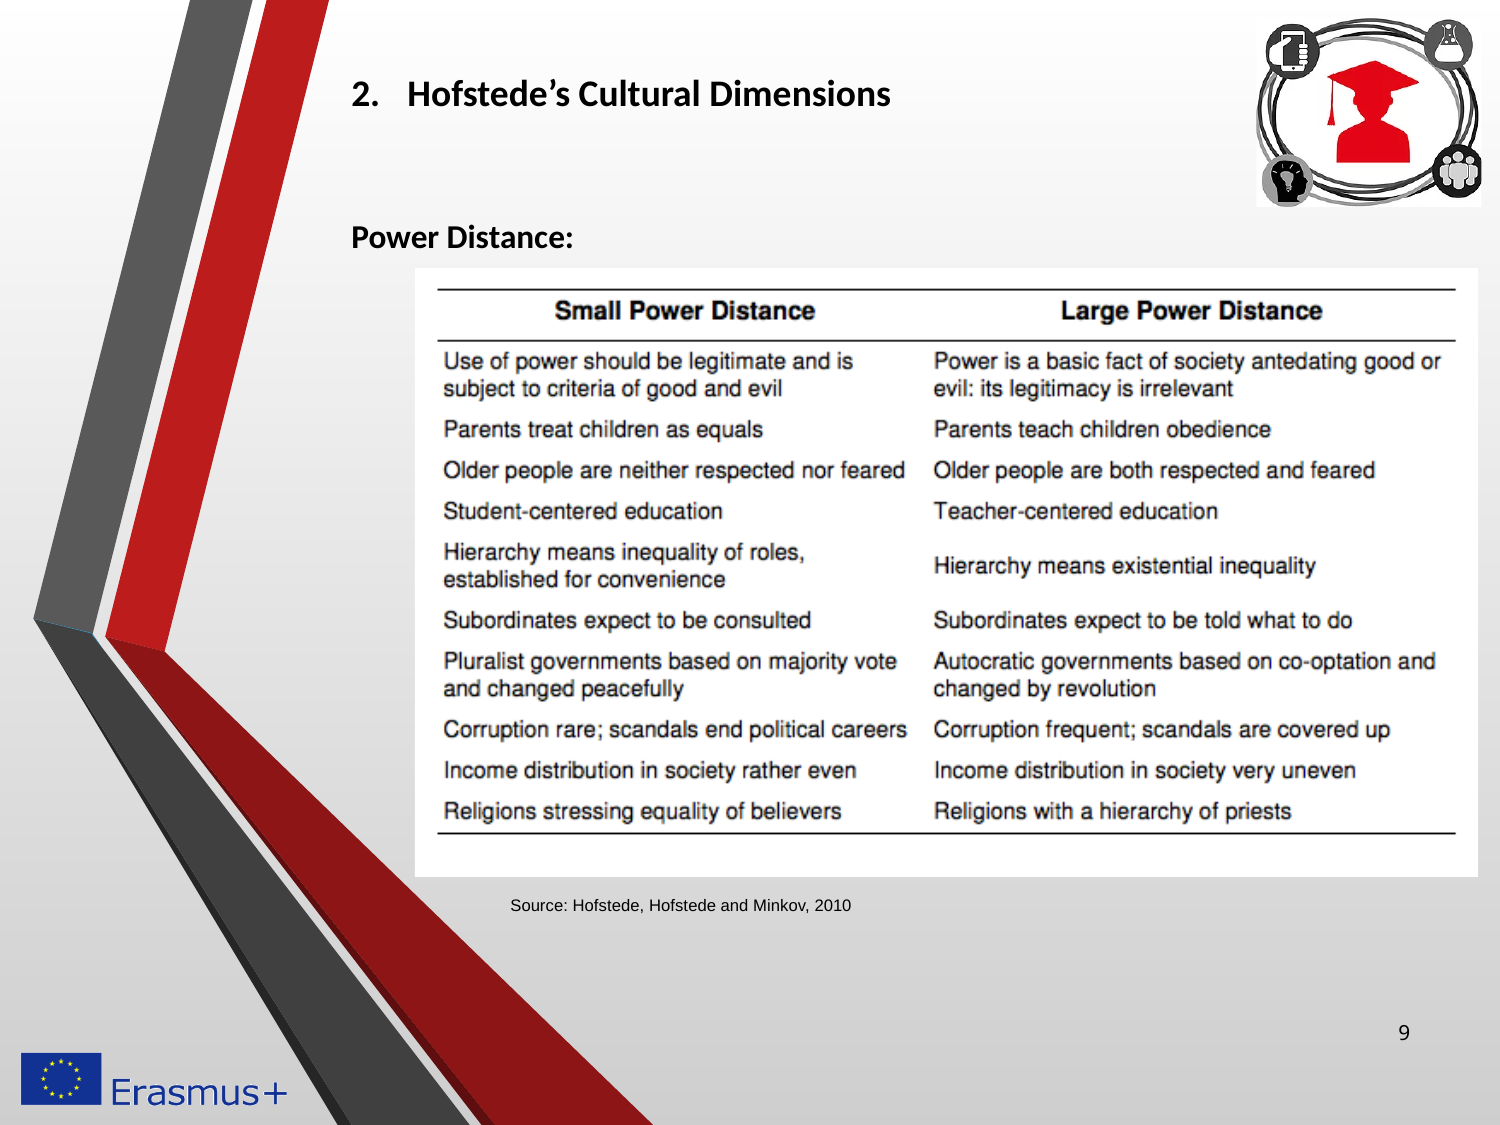

Hofstede’s Cultural Dimensions
Power Distance:
Source: Hofstede, Hofstede and Minkov, 2010